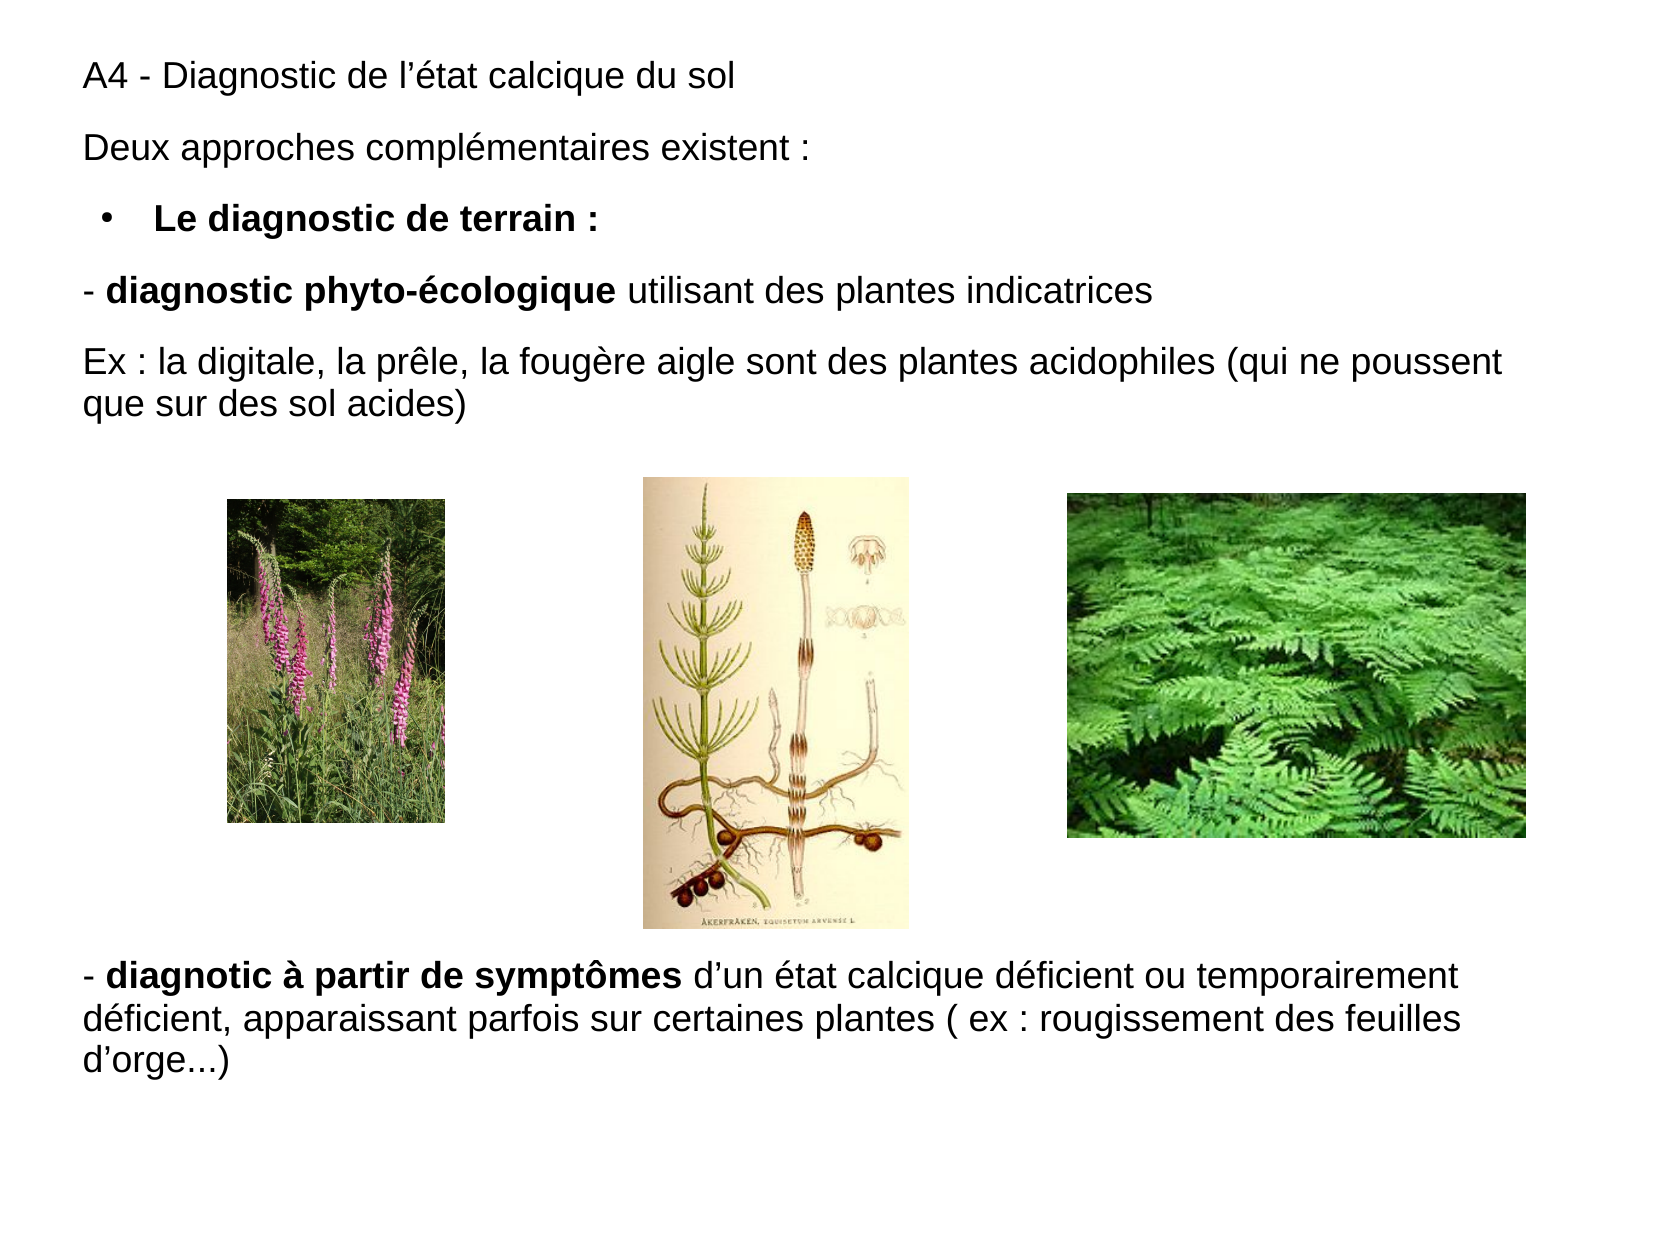

# A4 - Diagnostic de l’état calcique du sol
Deux approches complémentaires existent :
Le diagnostic de terrain :
- diagnostic phyto-écologique utilisant des plantes indicatrices
Ex : la digitale, la prêle, la fougère aigle sont des plantes acidophiles (qui ne poussent que sur des sol acides)
- diagnotic à partir de symptômes d’un état calcique déficient ou temporairement déficient, apparaissant parfois sur certaines plantes ( ex : rougissement des feuilles d’orge...)